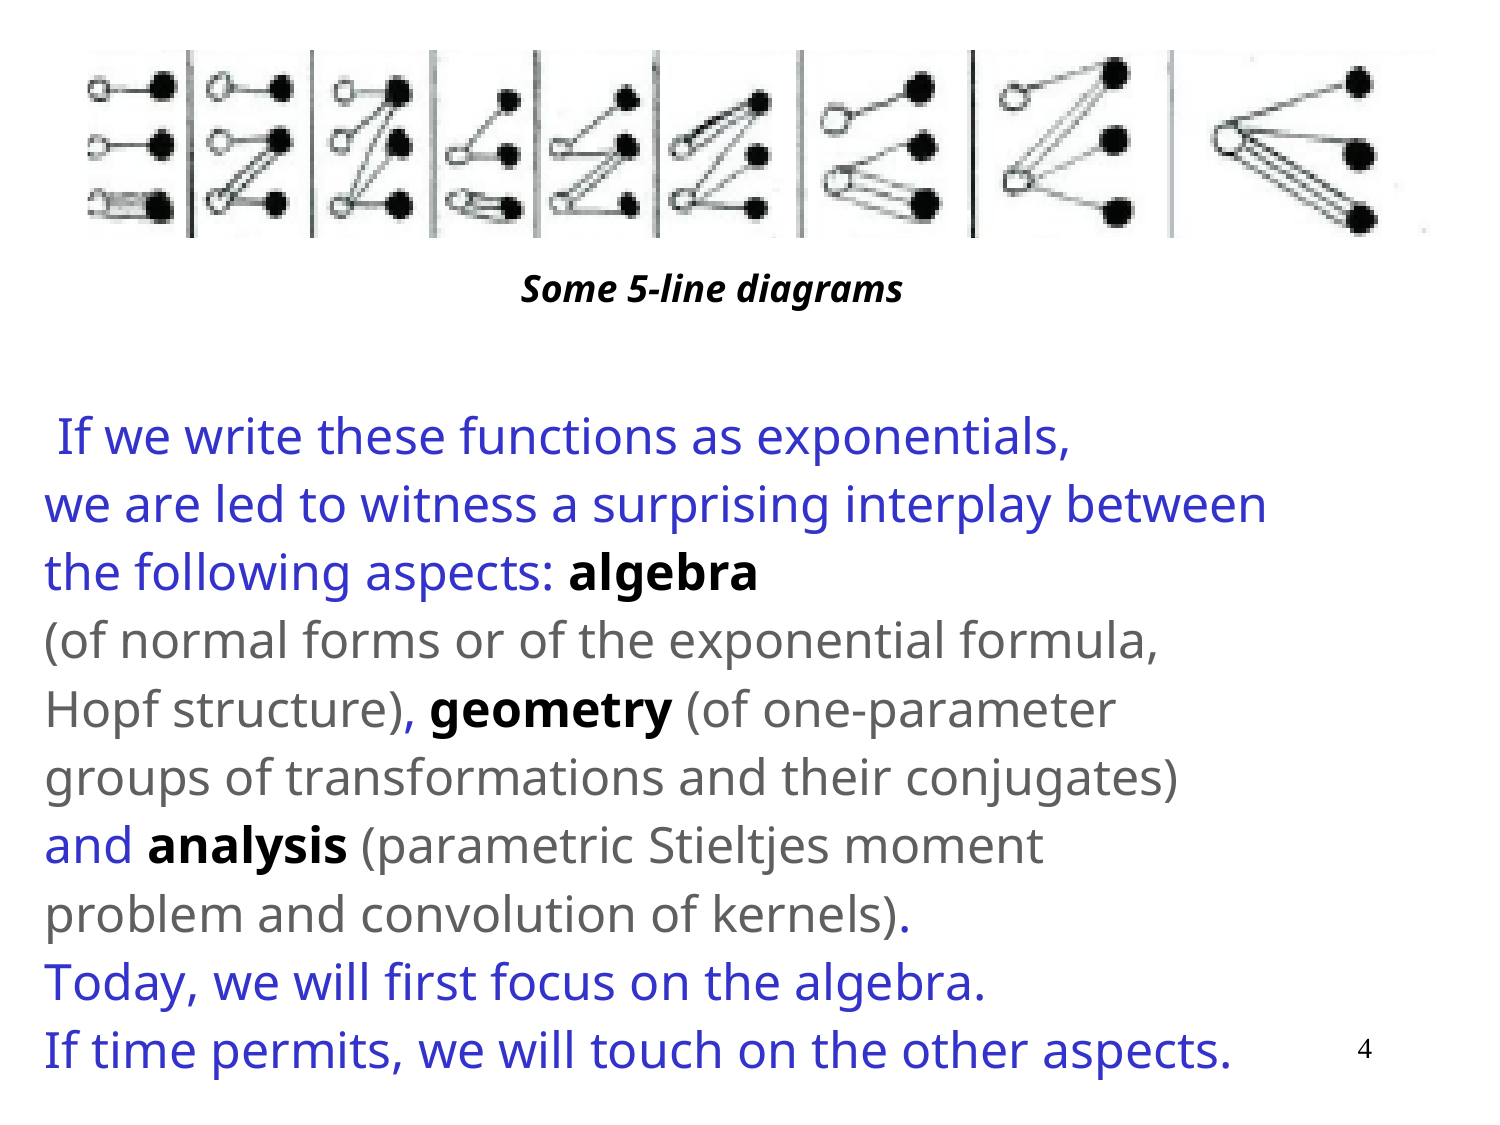

Some 5-line diagrams
 If we write these functions as exponentials,
we are led to witness a surprising interplay between
the following aspects: algebra
(of normal forms or of the exponential formula,
Hopf structure), geometry (of one-parameter
groups of transformations and their conjugates)
and analysis (parametric Stieltjes moment
problem and convolution of kernels).
Today, we will first focus on the algebra.
If time permits, we will touch on the other aspects.
4